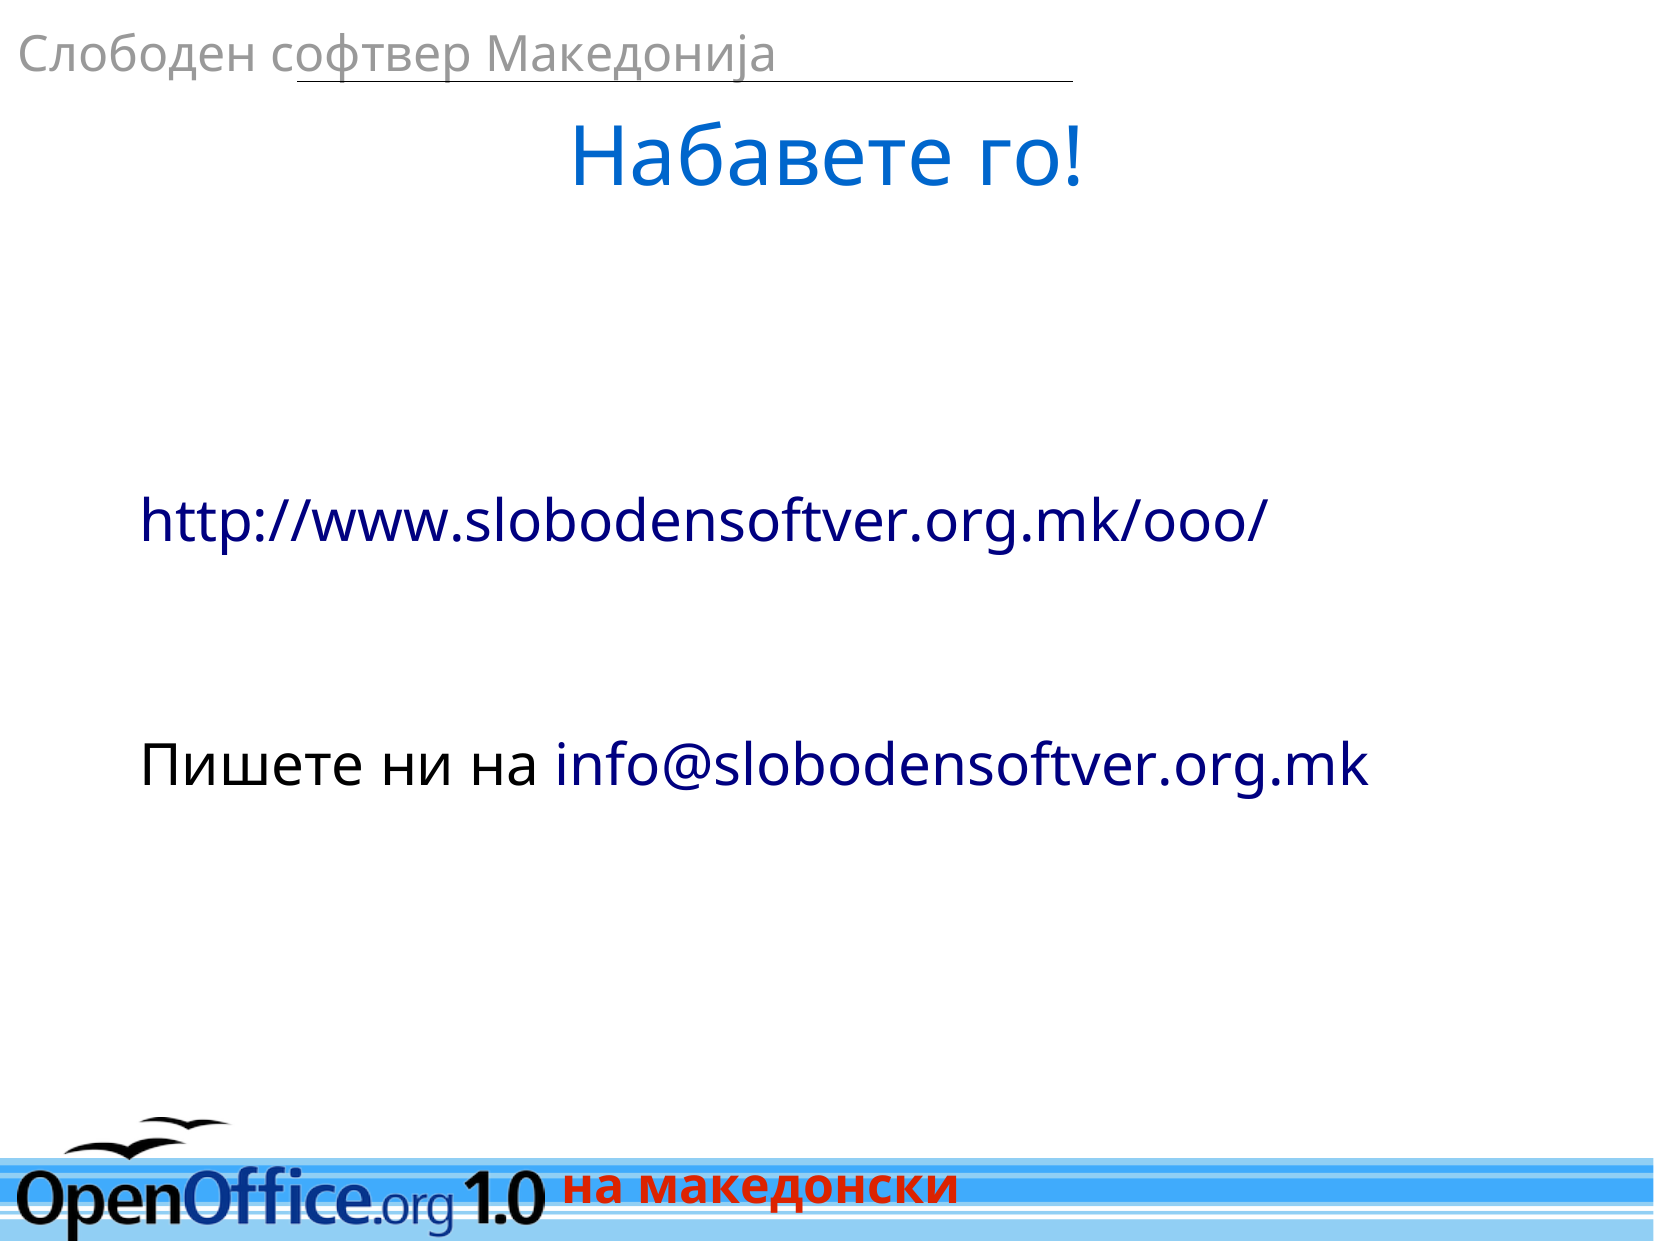

# Набавете го!
http://www.slobodensoftver.org.mk/ooo/
Пишете ни на info@slobodensoftver.org.mk